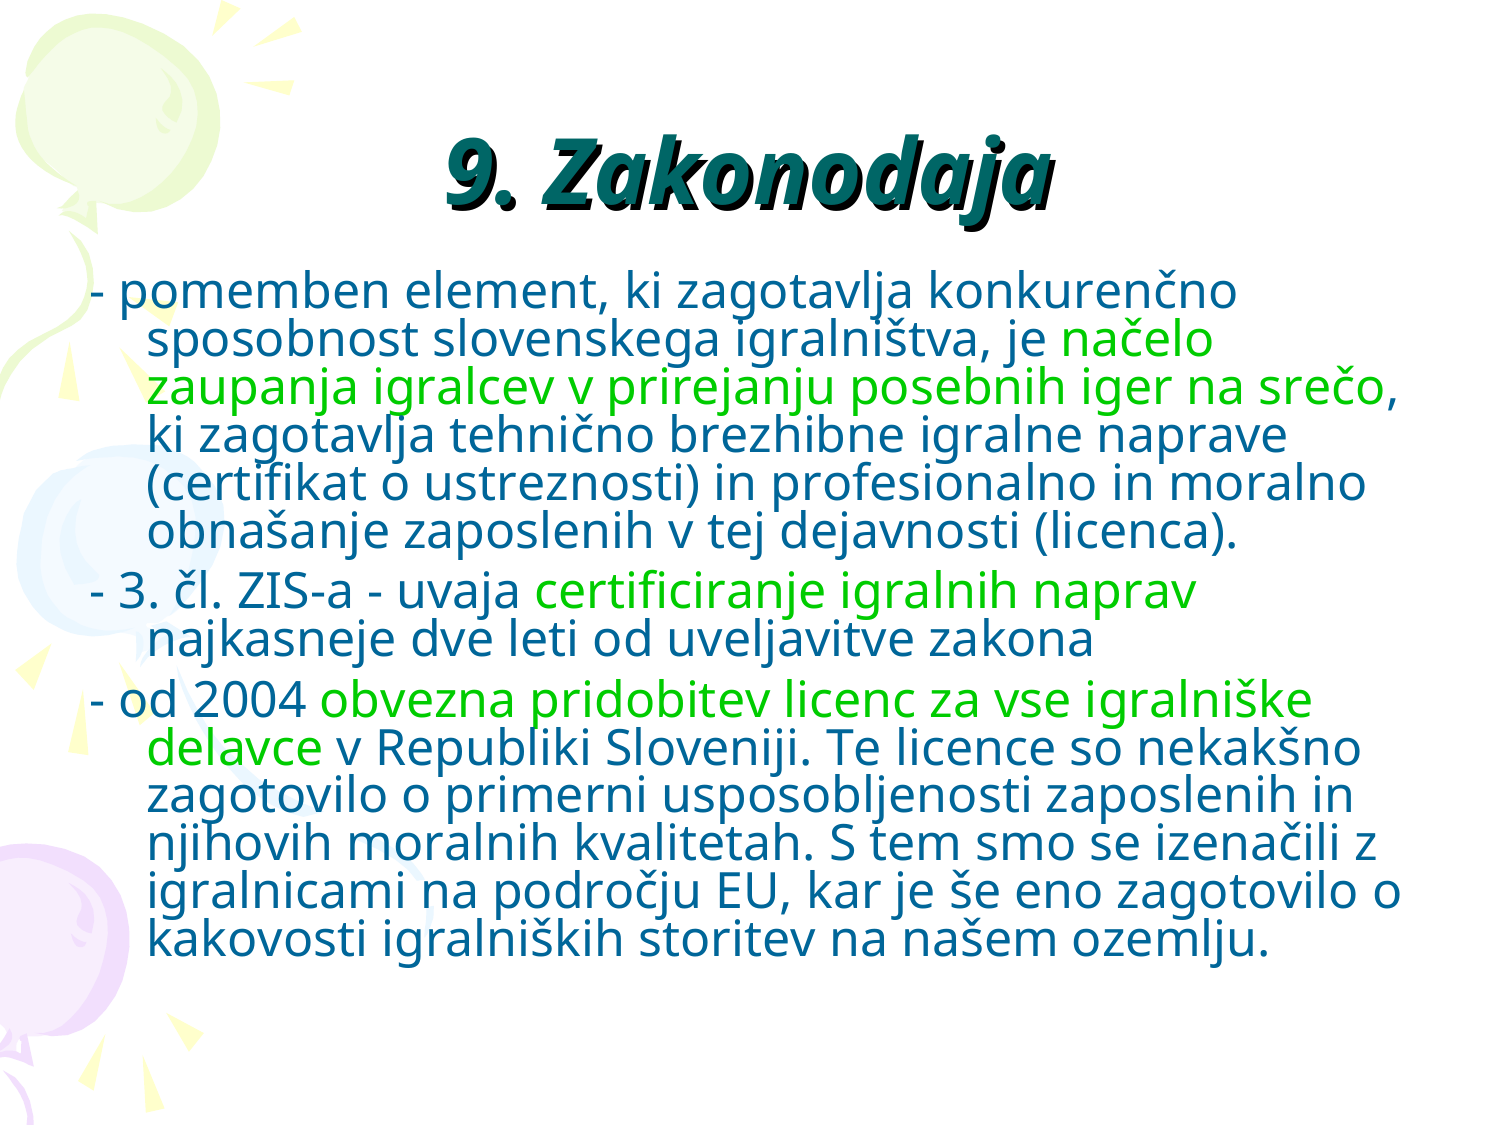

# 9. Zakonodaja
- pomemben element, ki zagotavlja konkurenčno sposobnost slovenskega igralništva, je načelo zaupanja igralcev v prirejanju posebnih iger na srečo, ki zagotavlja tehnično brezhibne igralne naprave (certifikat o ustreznosti) in profesionalno in moralno obnašanje zaposlenih v tej dejavnosti (licenca).
- 3. čl. ZIS-a - uvaja certificiranje igralnih naprav najkasneje dve leti od uveljavitve zakona
- od 2004 obvezna pridobitev licenc za vse igralniške delavce v Republiki Sloveniji. Te licence so nekakšno zagotovilo o primerni usposobljenosti zaposlenih in njihovih moralnih kvalitetah. S tem smo se izenačili z igralnicami na področju EU, kar je še eno zagotovilo o kakovosti igralniških storitev na našem ozemlju.